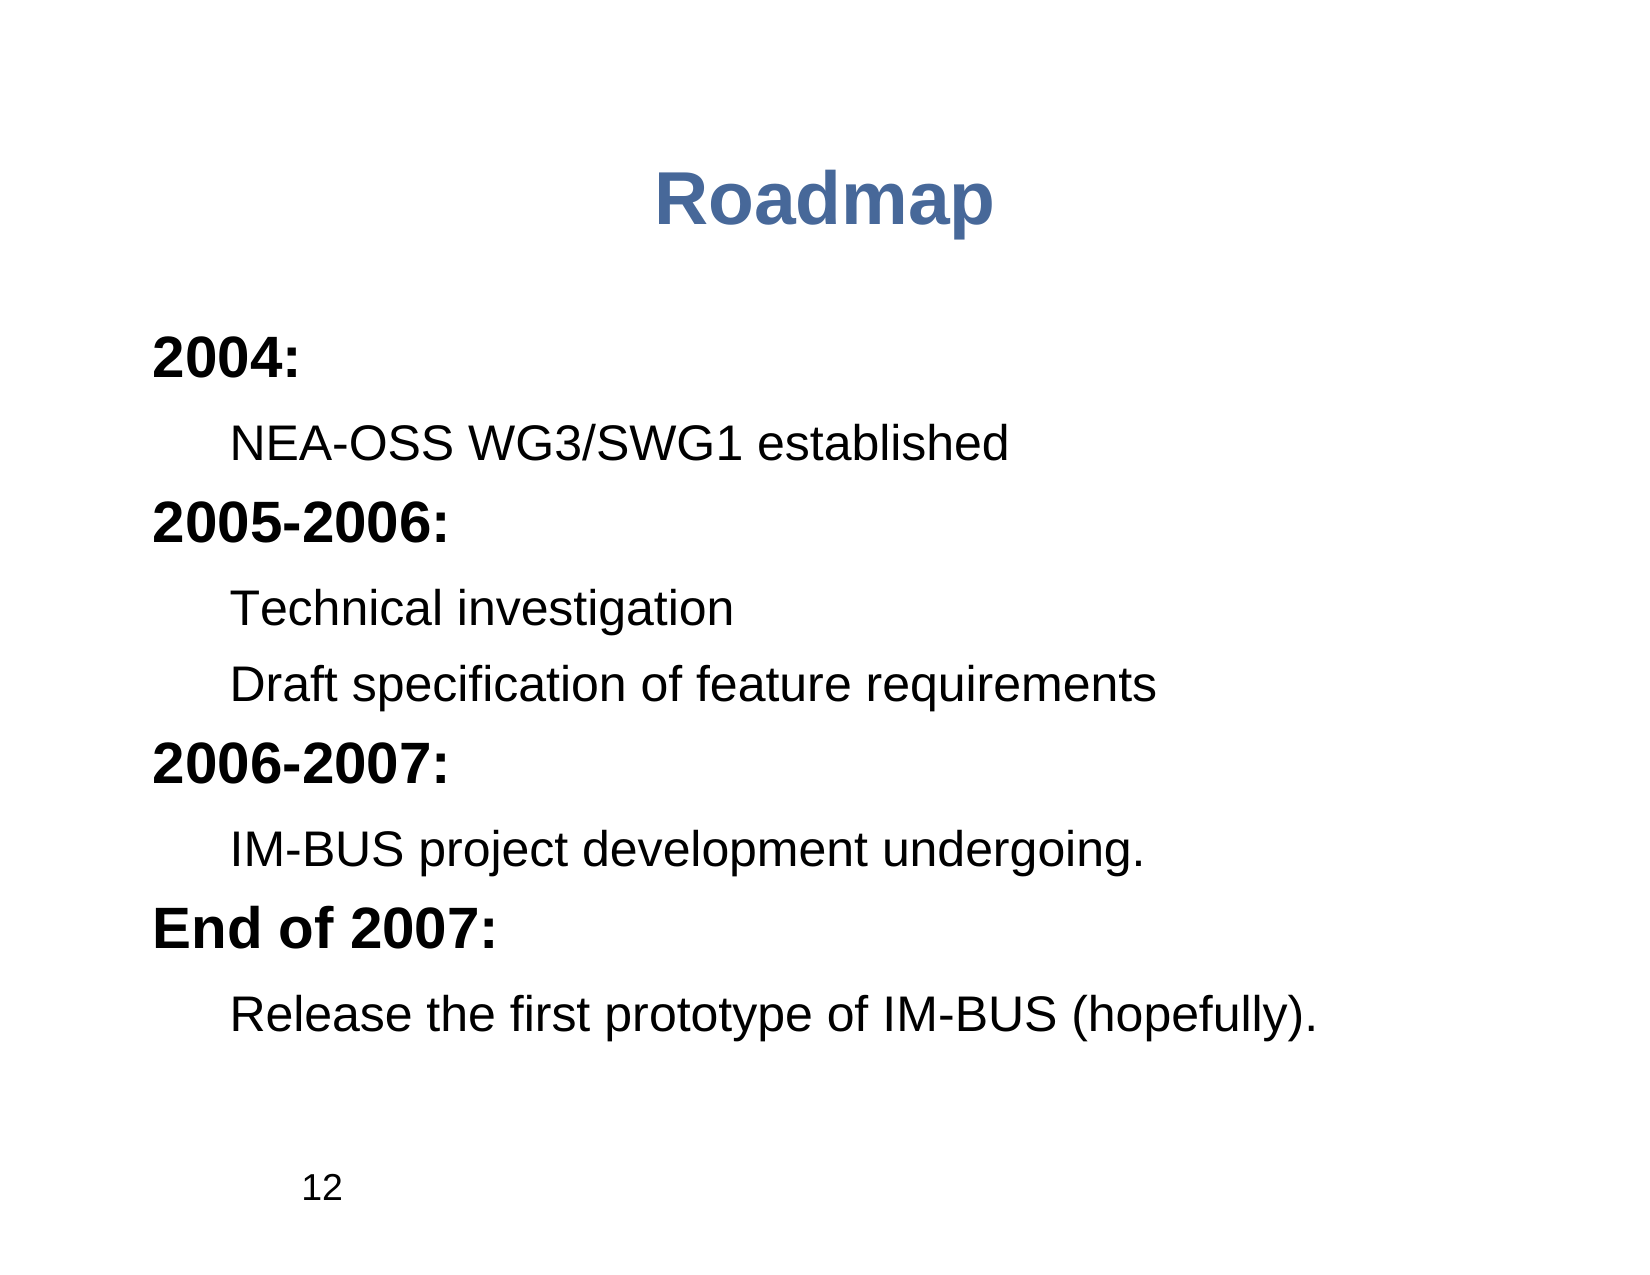

# Roadmap
2004:
NEA-OSS WG3/SWG1 established
2005-2006:
Technical investigation
Draft specification of feature requirements
2006-2007:
IM-BUS project development undergoing.
End of 2007:
Release the first prototype of IM-BUS (hopefully).